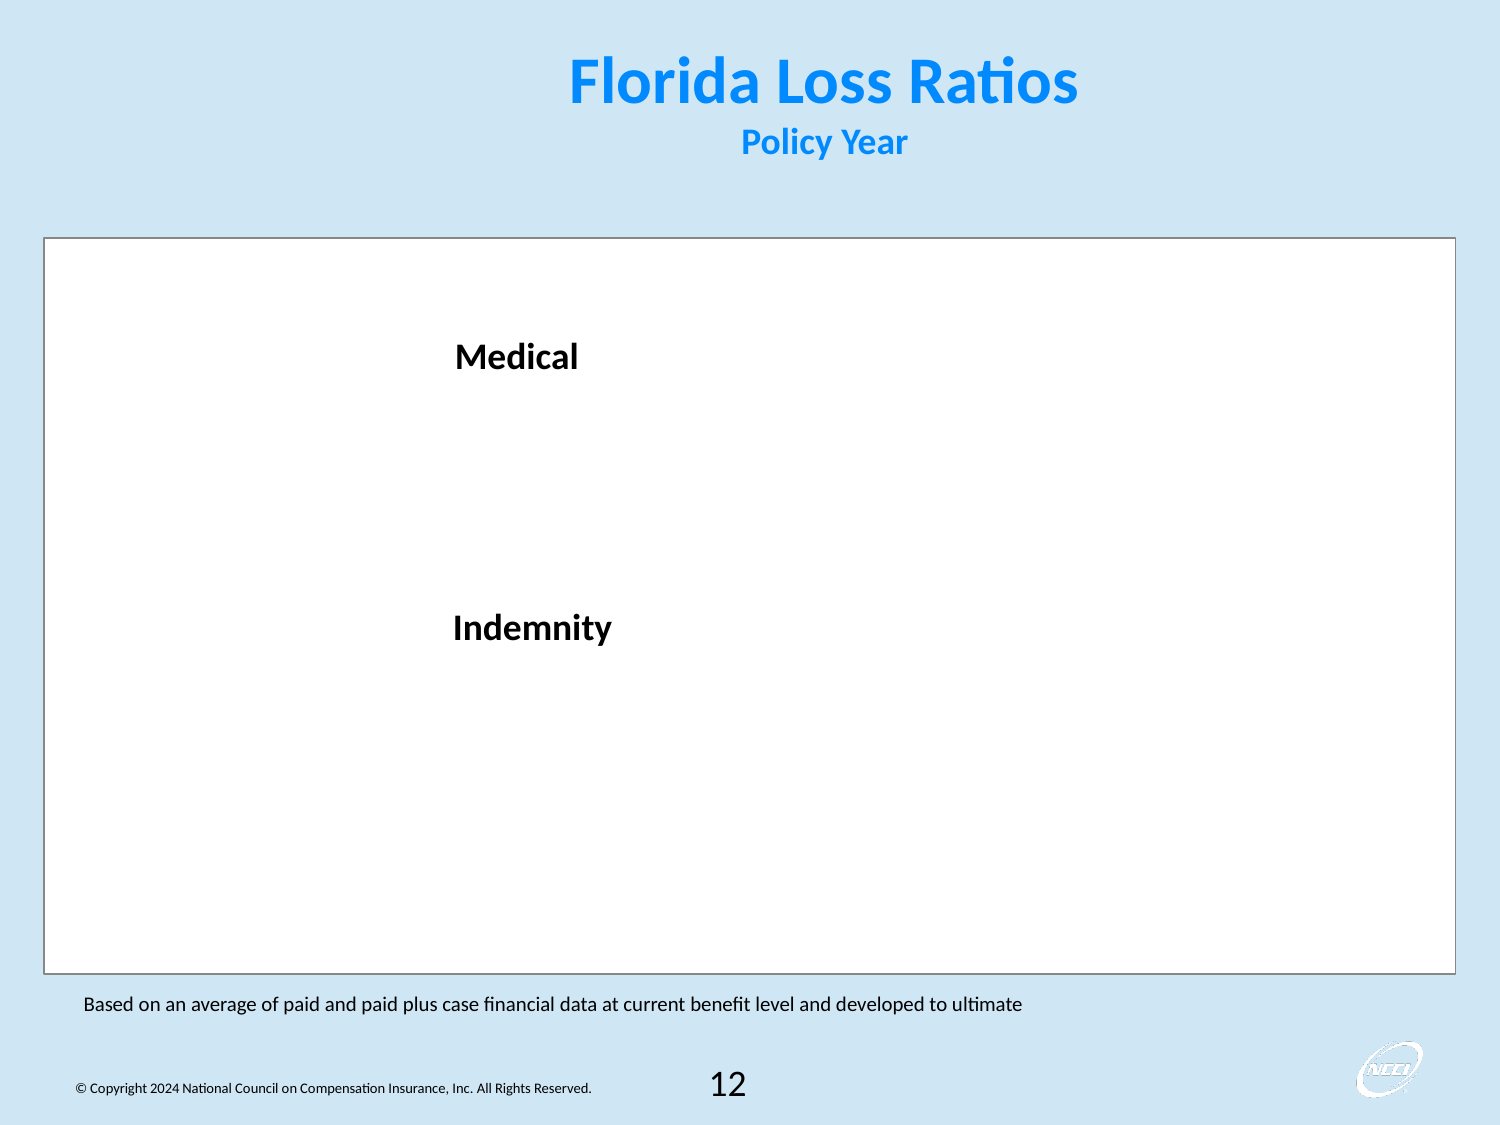

# Florida Loss Ratios Policy Year
### Chart
| Category | | |
|---|---|---|Medical
Indemnity
Based on an average of paid and paid plus case financial data at current benefit level and developed to ultimate